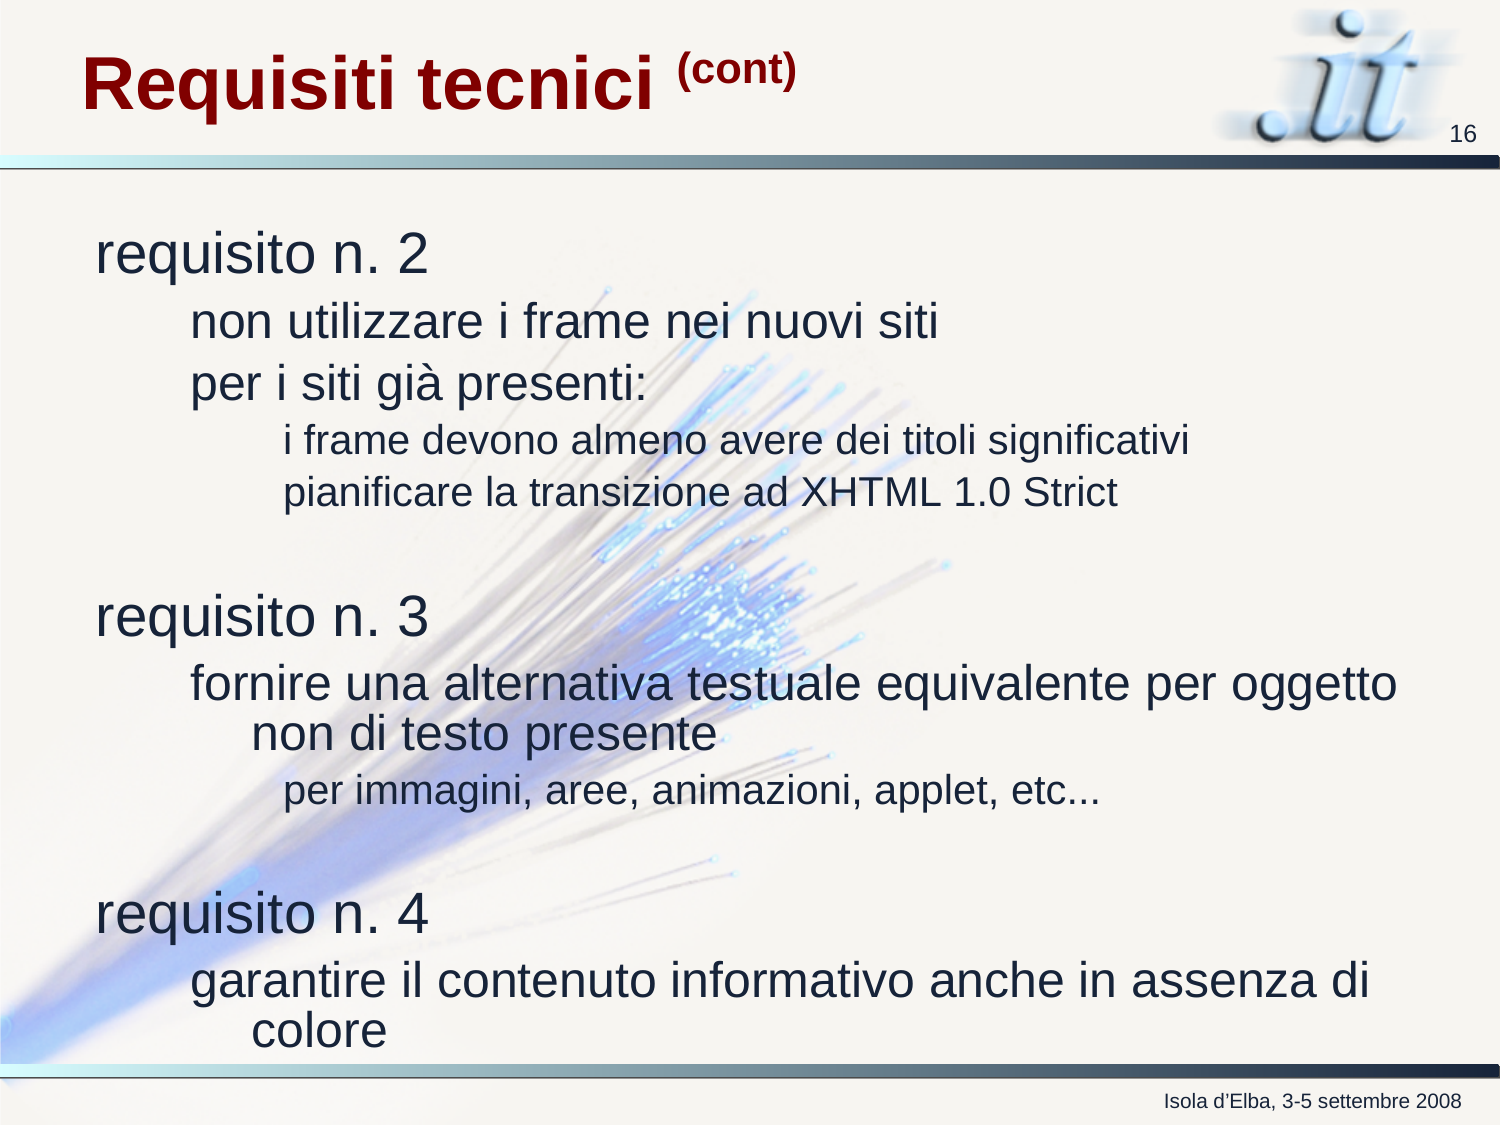

# Requisiti tecnici (cont)
requisito n. 2
non utilizzare i frame nei nuovi siti
per i siti già presenti:
i frame devono almeno avere dei titoli significativi
pianificare la transizione ad XHTML 1.0 Strict
requisito n. 3
fornire una alternativa testuale equivalente per oggetto non di testo presente
per immagini, aree, animazioni, applet, etc...
requisito n. 4
garantire il contenuto informativo anche in assenza di colore